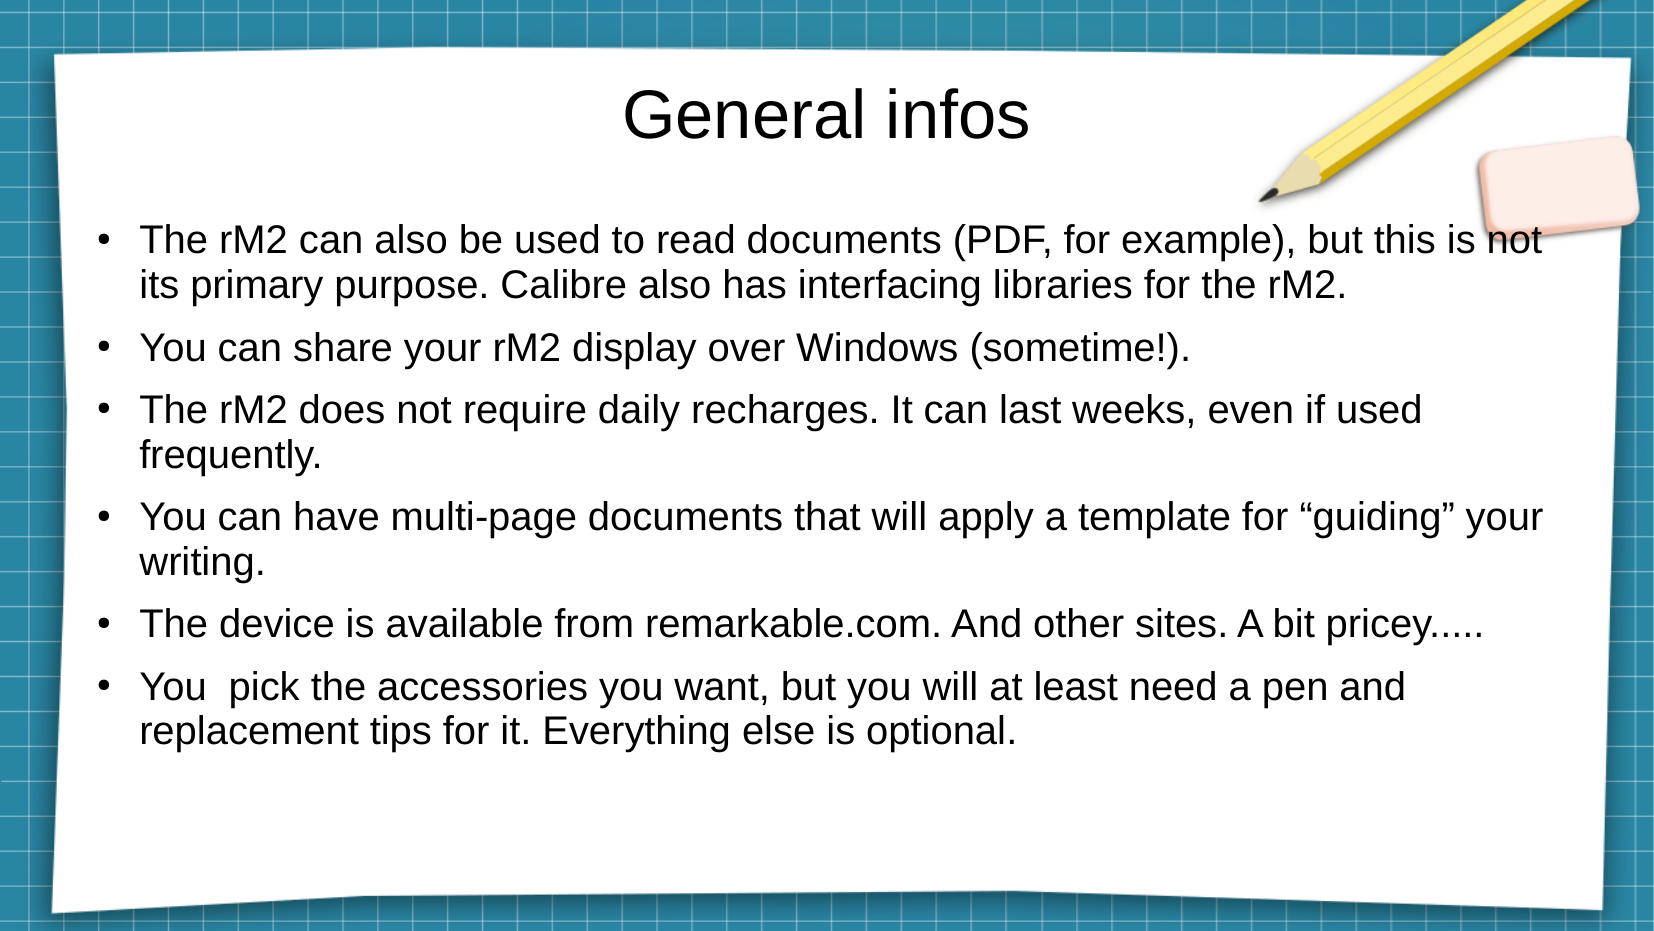

# General infos
The rM2 can also be used to read documents (PDF, for example), but this is not its primary purpose. Calibre also has interfacing libraries for the rM2.
You can share your rM2 display over Windows (sometime!).
The rM2 does not require daily recharges. It can last weeks, even if used frequently.
You can have multi-page documents that will apply a template for “guiding” your writing.
The device is available from remarkable.com. And other sites. A bit pricey.....
You pick the accessories you want, but you will at least need a pen and replacement tips for it. Everything else is optional.